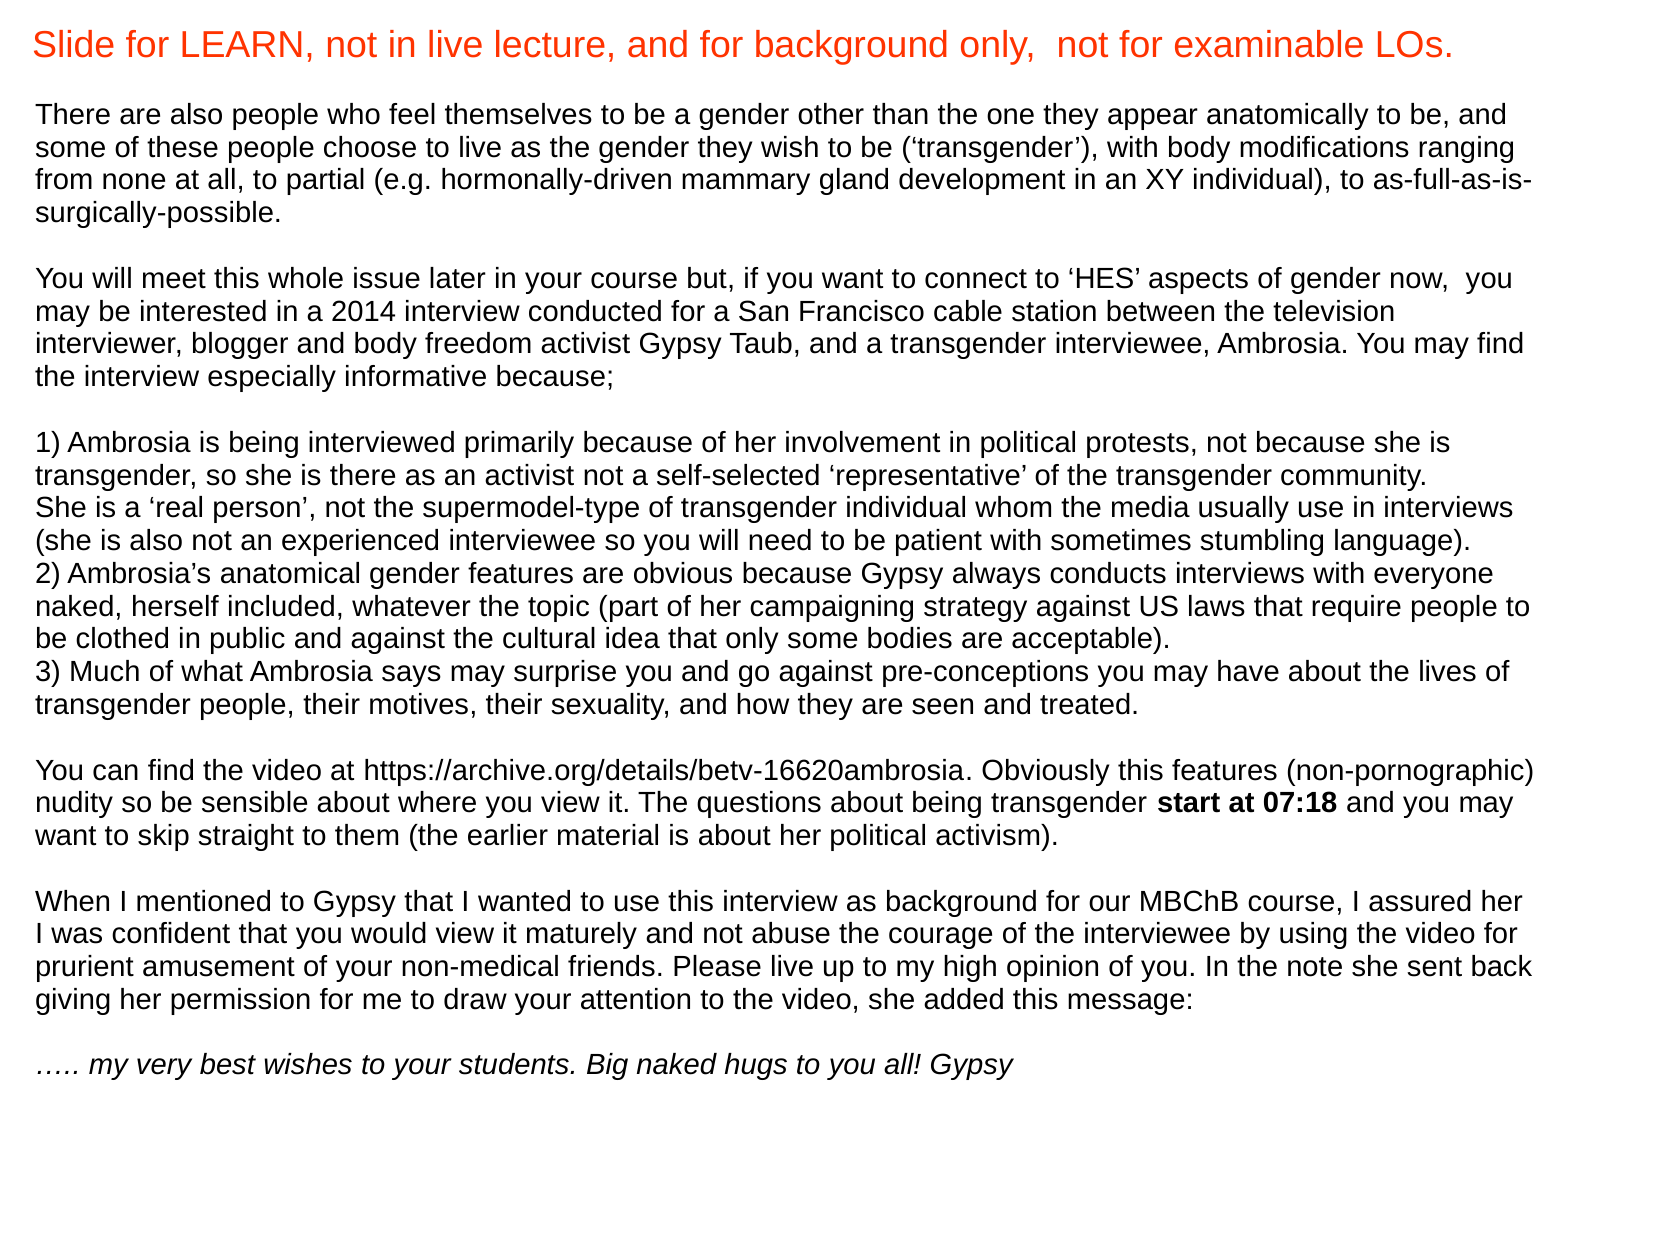

Slide for LEARN, not in live lecture, and for background only, not for examinable LOs.
There are also people who feel themselves to be a gender other than the one they appear anatomically to be, and some of these people choose to live as the gender they wish to be (‘transgender’), with body modifications ranging from none at all, to partial (e.g. hormonally-driven mammary gland development in an XY individual), to as-full-as-is-surgically-possible.
You will meet this whole issue later in your course but, if you want to connect to ‘HES’ aspects of gender now, you may be interested in a 2014 interview conducted for a San Francisco cable station between the television interviewer, blogger and body freedom activist Gypsy Taub, and a transgender interviewee, Ambrosia. You may find the interview especially informative because;
1) Ambrosia is being interviewed primarily because of her involvement in political protests, not because she is transgender, so she is there as an activist not a self-selected ‘representative’ of the transgender community.
She is a ‘real person’, not the supermodel-type of transgender individual whom the media usually use in interviews (she is also not an experienced interviewee so you will need to be patient with sometimes stumbling language).
2) Ambrosia’s anatomical gender features are obvious because Gypsy always conducts interviews with everyone naked, herself included, whatever the topic (part of her campaigning strategy against US laws that require people to be clothed in public and against the cultural idea that only some bodies are acceptable).
3) Much of what Ambrosia says may surprise you and go against pre-conceptions you may have about the lives of transgender people, their motives, their sexuality, and how they are seen and treated.
You can find the video at https://archive.org/details/betv-16620ambrosia. Obviously this features (non-pornographic) nudity so be sensible about where you view it. The questions about being transgender start at 07:18 and you may want to skip straight to them (the earlier material is about her political activism).
When I mentioned to Gypsy that I wanted to use this interview as background for our MBChB course, I assured her I was confident that you would view it maturely and not abuse the courage of the interviewee by using the video for prurient amusement of your non-medical friends. Please live up to my high opinion of you. In the note she sent back giving her permission for me to draw your attention to the video, she added this message:
….. my very best wishes to your students. Big naked hugs to you all! Gypsy